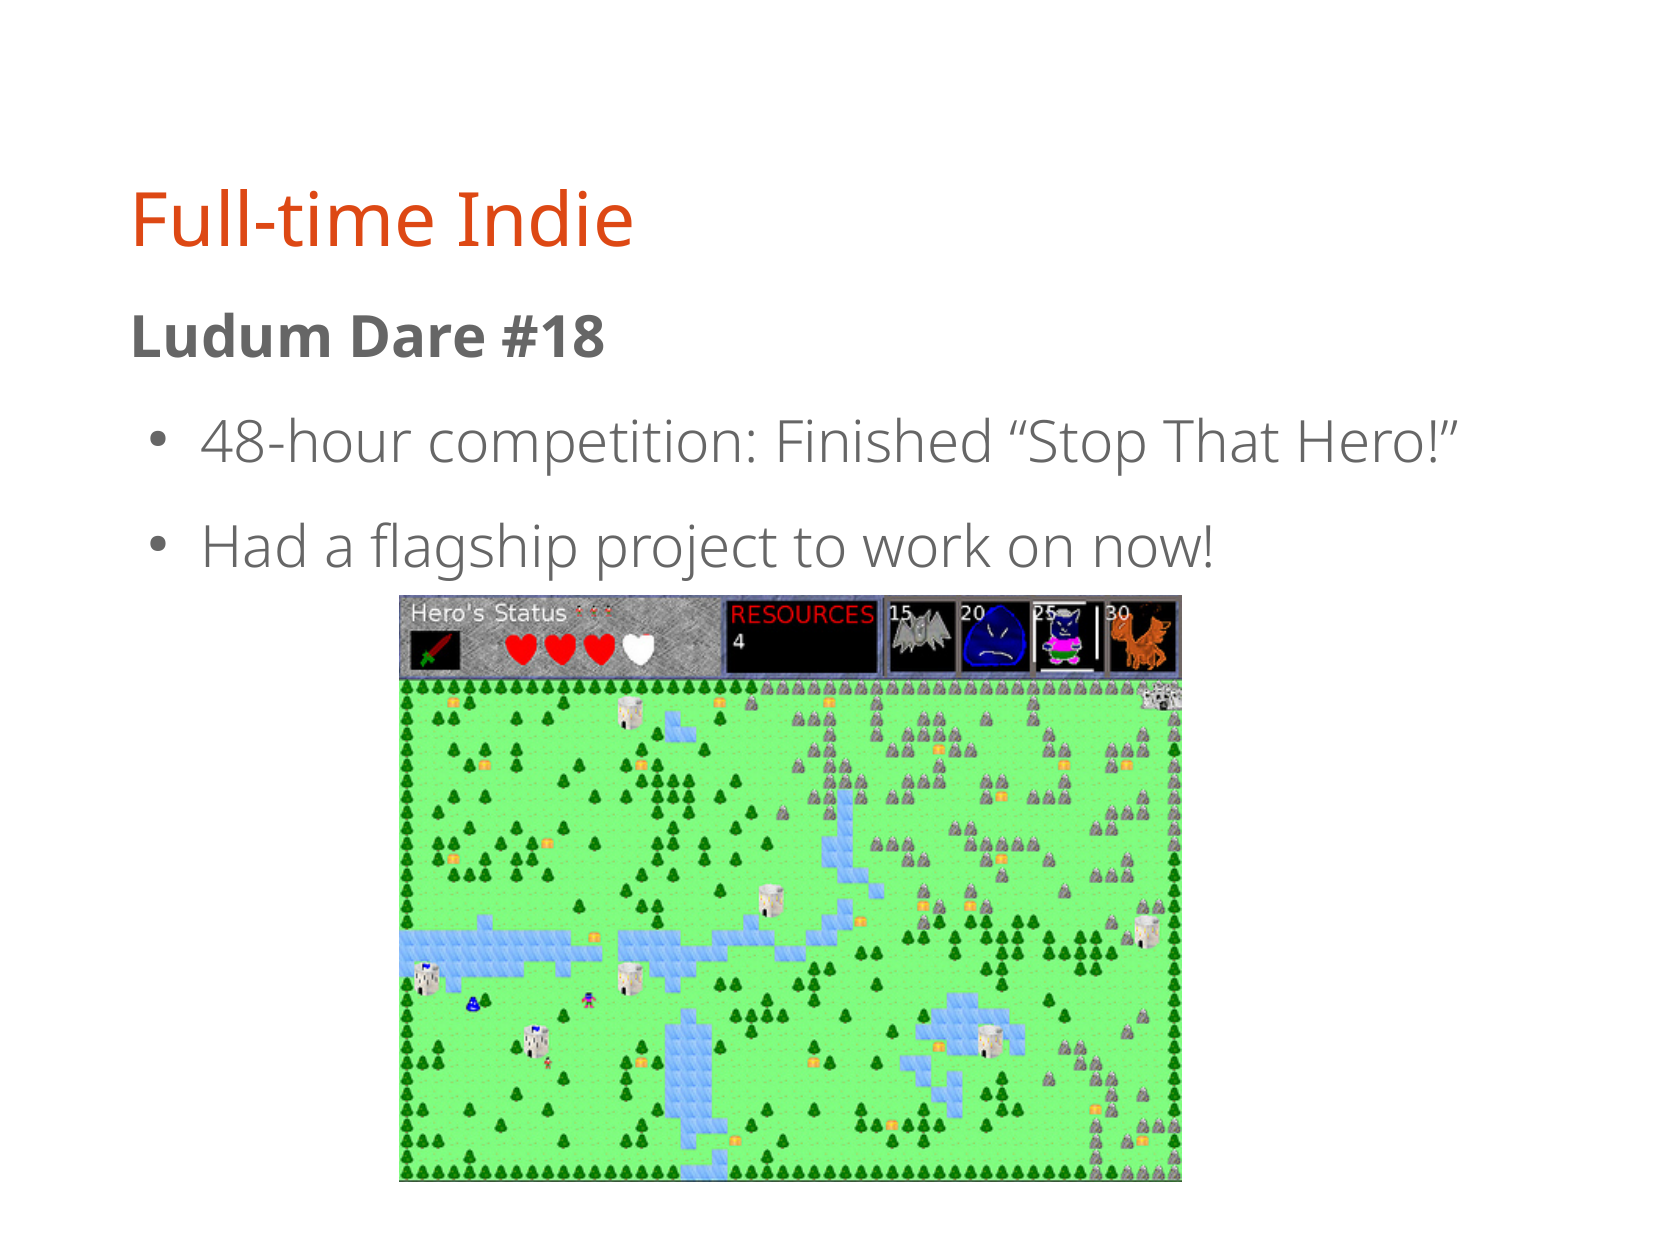

# Full-time Indie
Ludum Dare #18
48-hour competition: Finished “Stop That Hero!”
Had a flagship project to work on now!